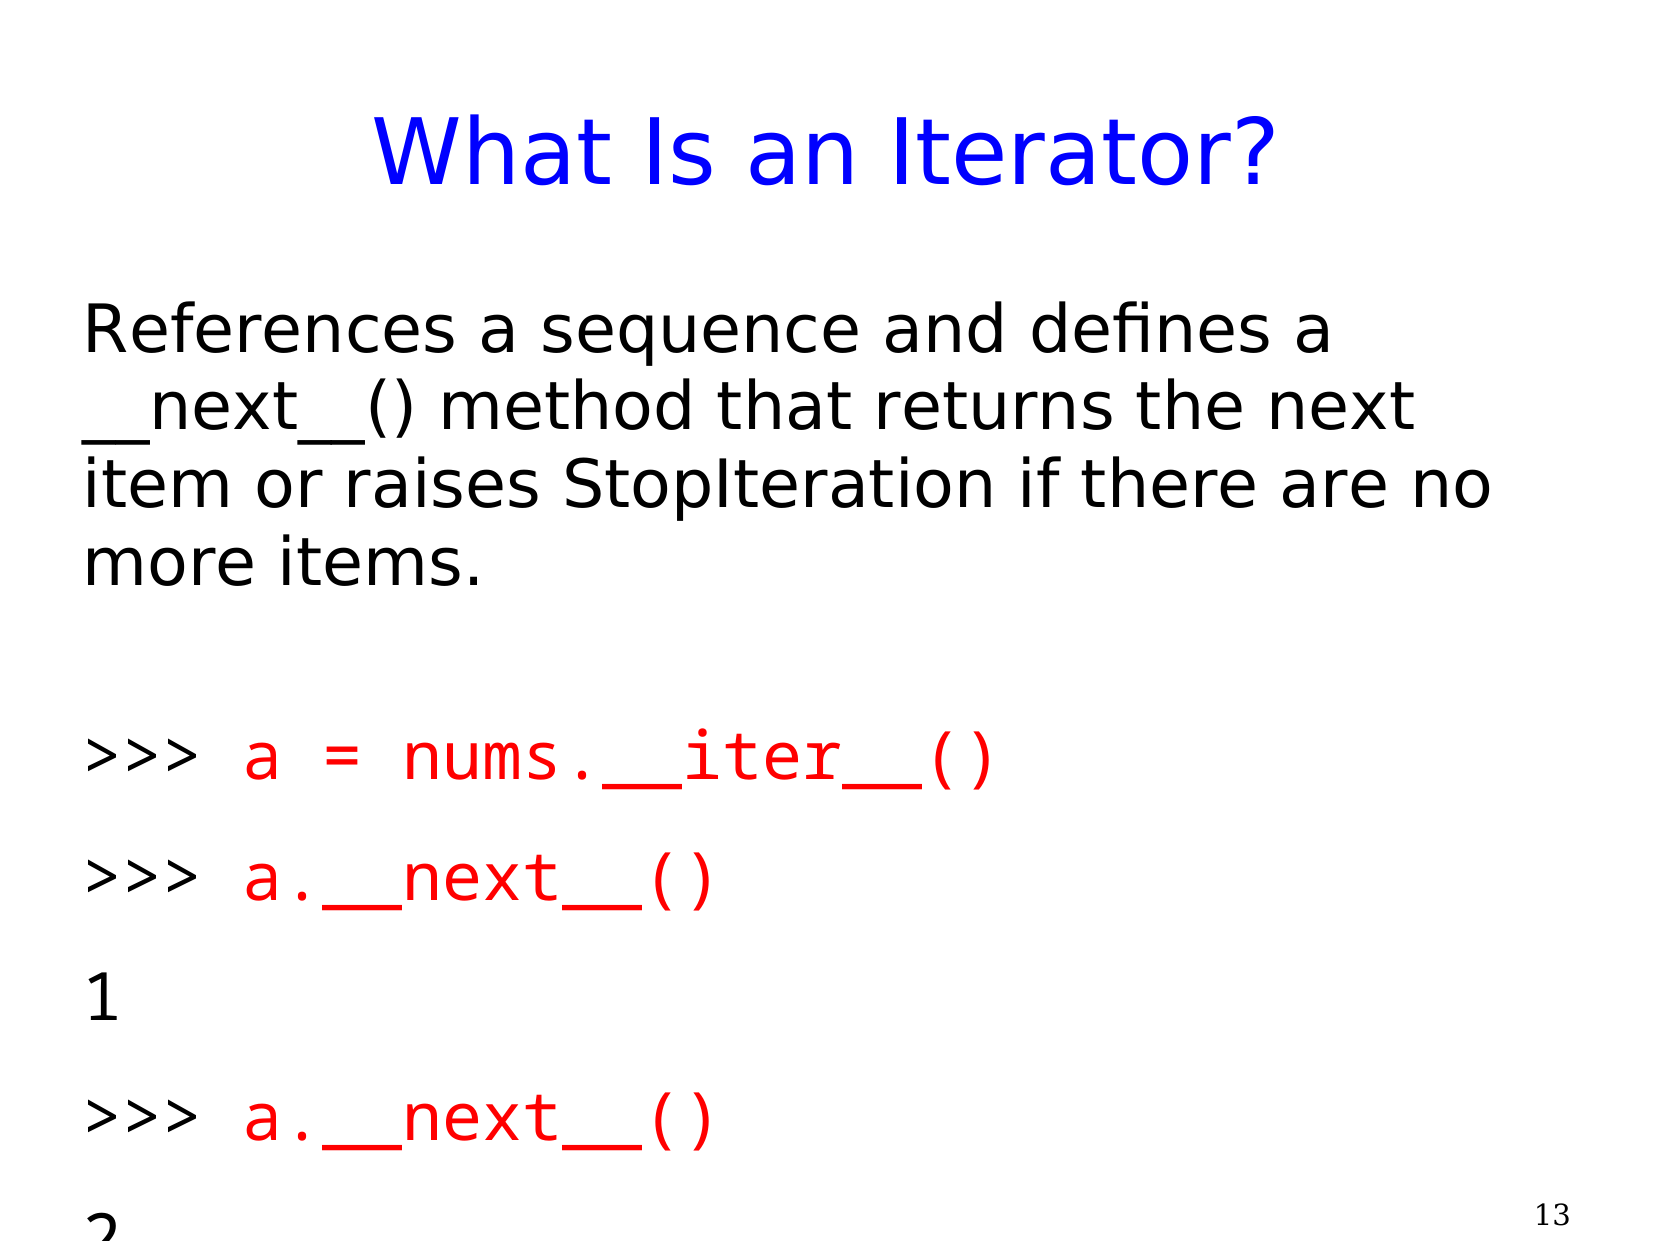

# What Is an Iterator?
References a sequence and defines a __next__() method that returns the next item or raises StopIteration if there are no more items.
>>> a = nums.__iter__()
>>> a.__next__()
1
>>> a.__next__()
2
13